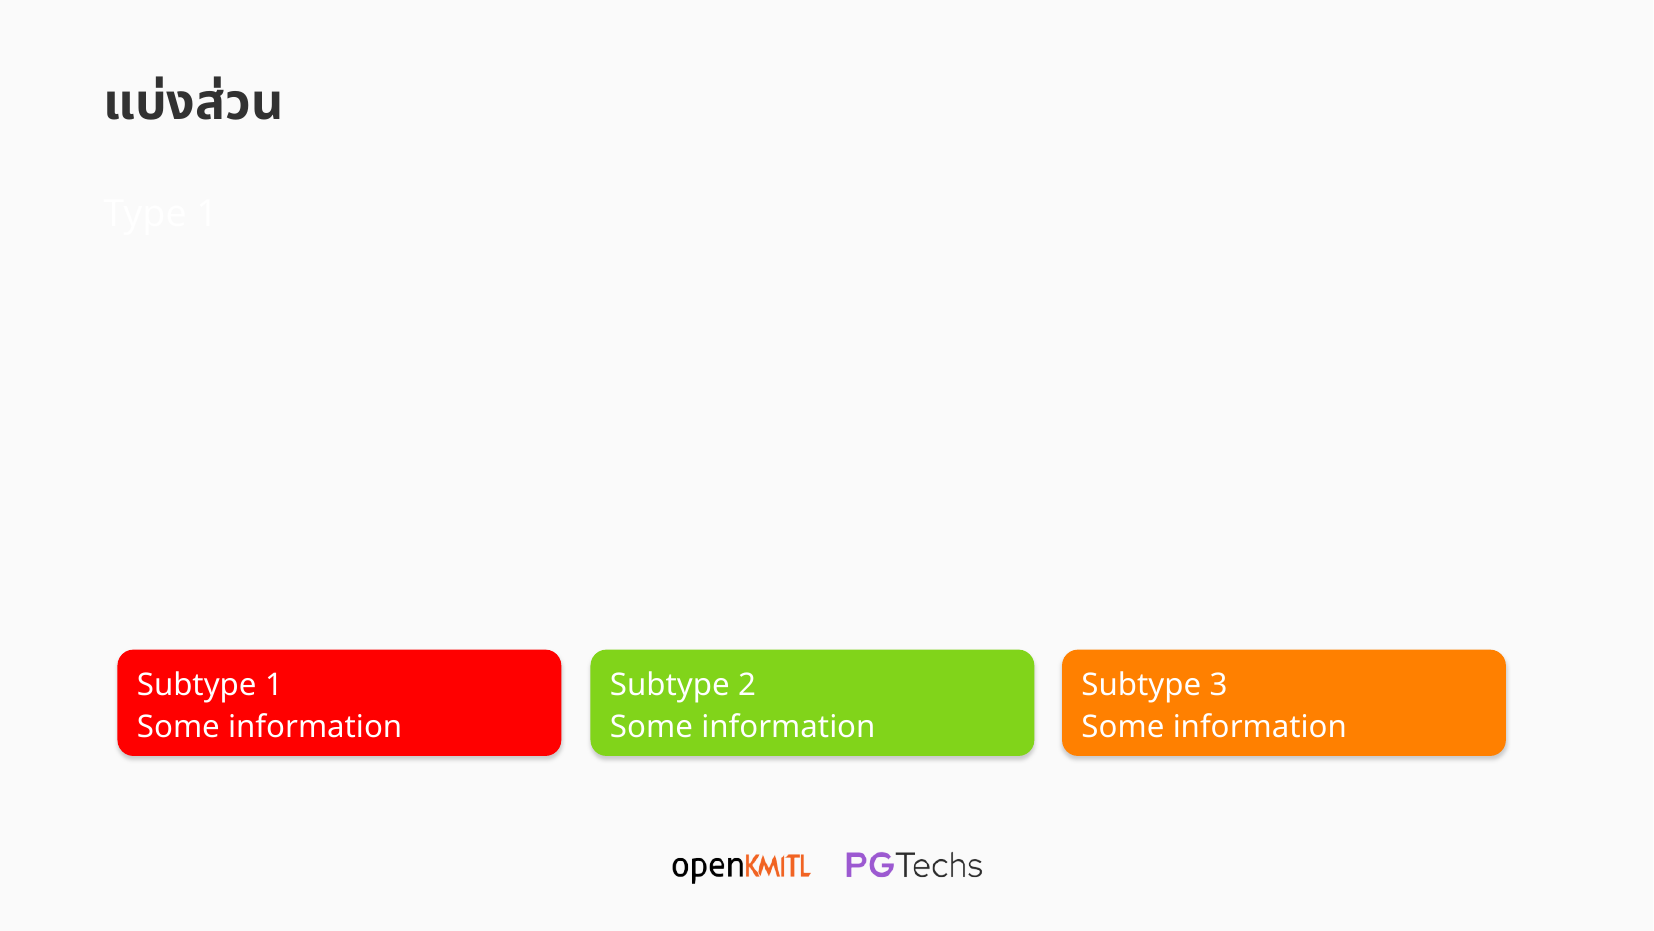

แบ่งส่วน
Type 1
Subtype 1
Some information
Subtype 2
Some information
Subtype 3
Some information